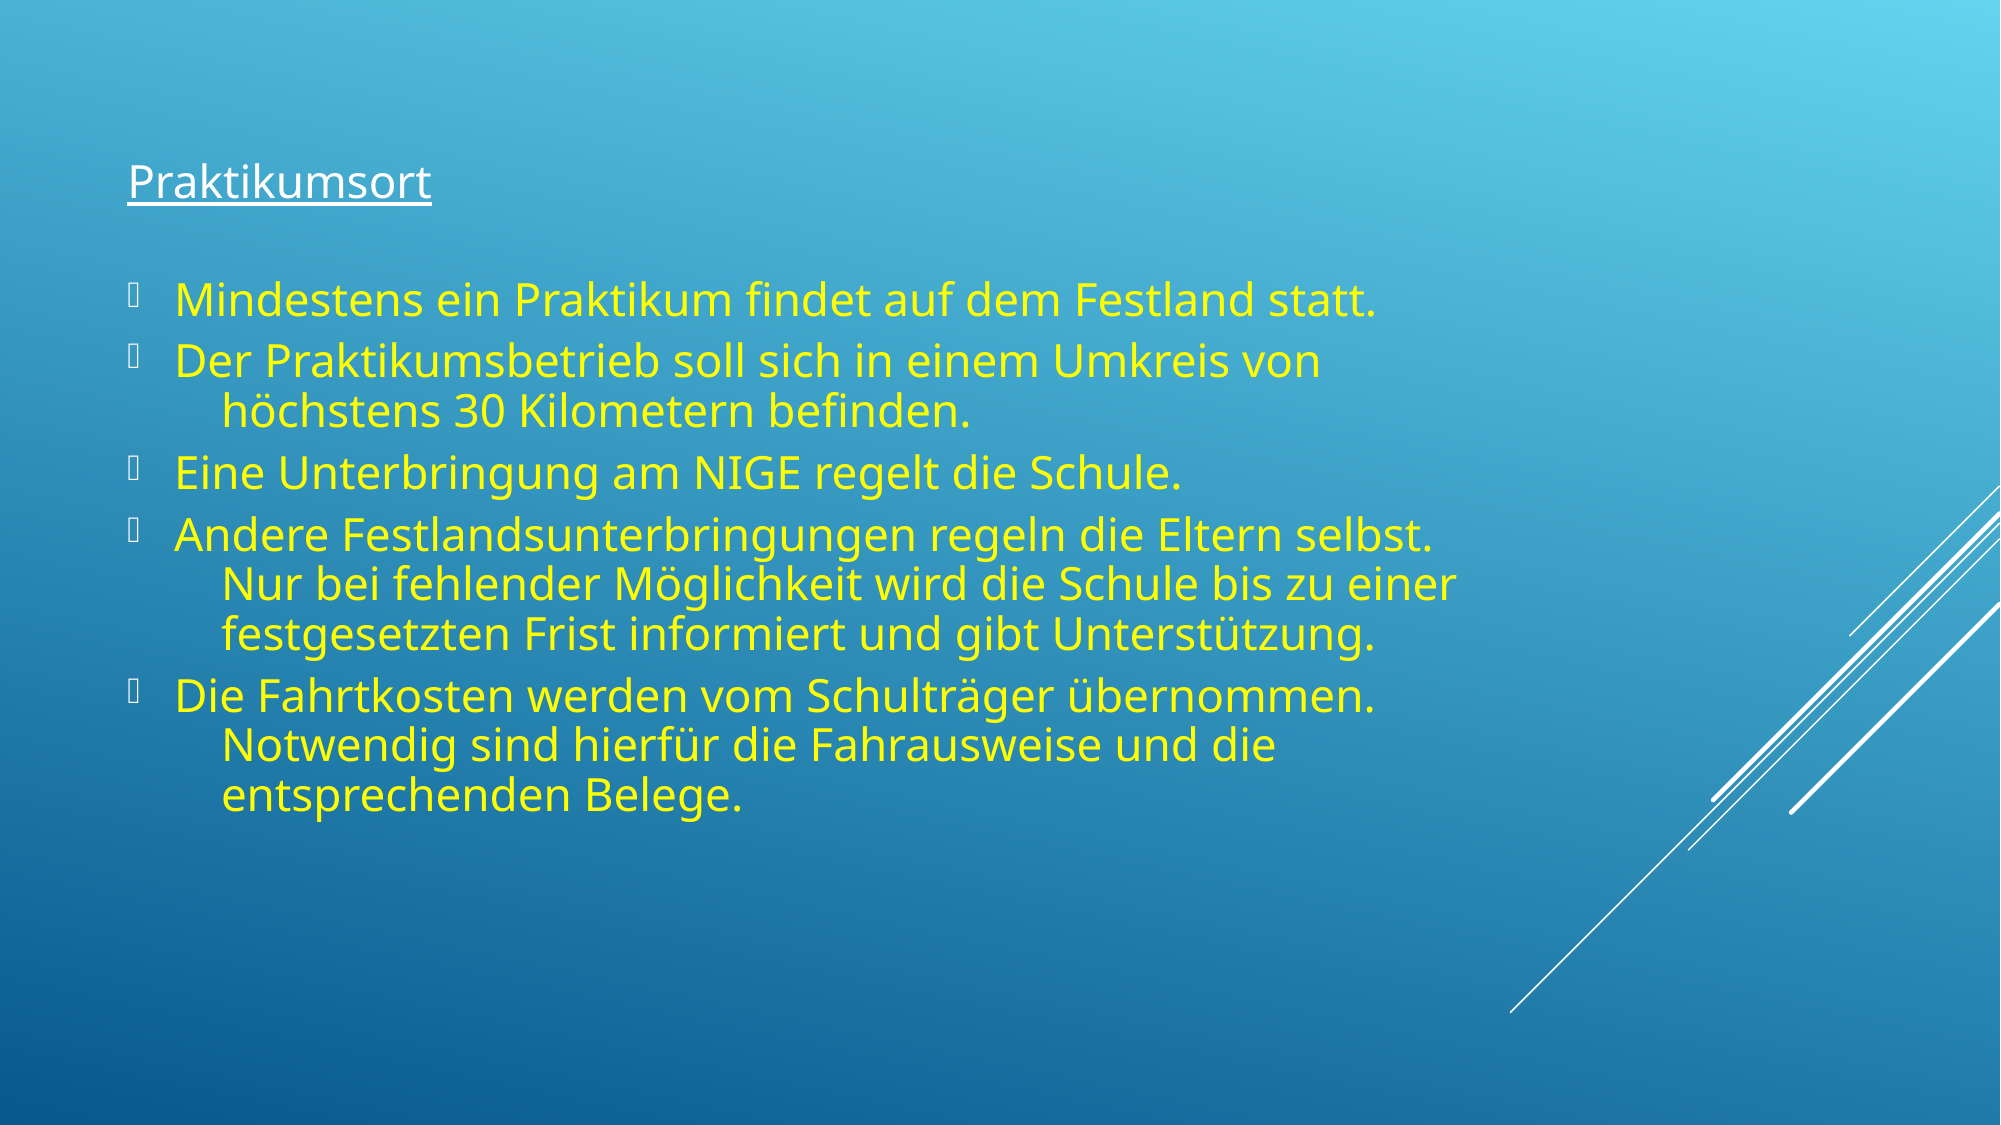

Praktikumsort
Mindestens ein Praktikum findet auf dem Festland statt.
Der Praktikumsbetrieb soll sich in einem Umkreis von höchstens 30 Kilometern befinden.
Eine Unterbringung am NIGE regelt die Schule.
Andere Festlandsunterbringungen regeln die Eltern selbst. Nur bei fehlender Möglichkeit wird die Schule bis zu einer festgesetzten Frist informiert und gibt Unterstützung.
Die Fahrtkosten werden vom Schulträger übernommen. Notwendig sind hierfür die Fahrausweise und die entsprechenden Belege.
#